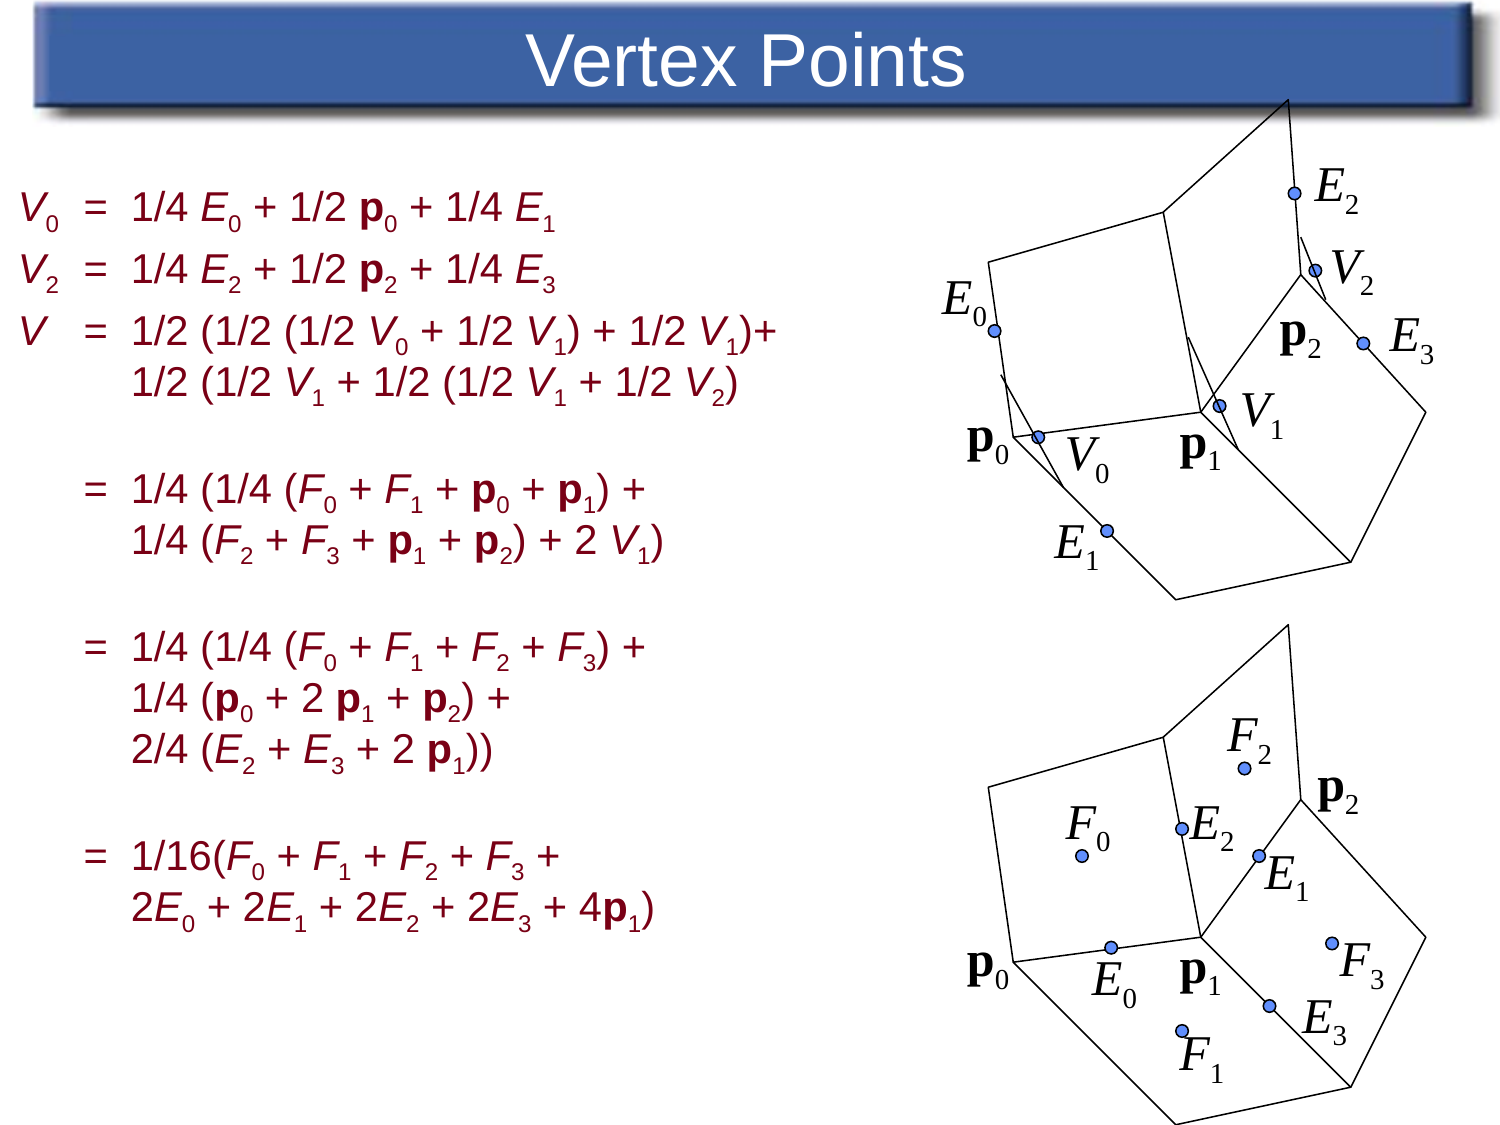

# Vertex Points
E2
V0	=	1/4 E0 + 1/2 p0 + 1/4 E1
V2	=	1/4 E2 + 1/2 p2 + 1/4 E3
V	=	1/2 (1/2 (1/2 V0 + 1/2 V1) + 1/2 V1)+
		1/2 (1/2 V1 + 1/2 (1/2 V1 + 1/2 V2)
	=	1/4 (1/4 (F0 + F1 + p0 + p1) +
		1/4 (F2 + F3 + p1 + p2) + 2 V1)
	=	1/4 (1/4 (F0 + F1 + F2 + F3) +
		1/4 (p0 + 2 p1 + p2) +
		2/4 (E2 + E3 + 2 p1))
	=	1/16(F0 + F1 + F2 + F3 +
		2E0 + 2E1 + 2E2 + 2E3 + 4p1)
V2
E0
p2
E3
V1
p0
p1
V0
E1
F2
p2
F0
E2
E1
p0
F3
p1
E0
E3
F1